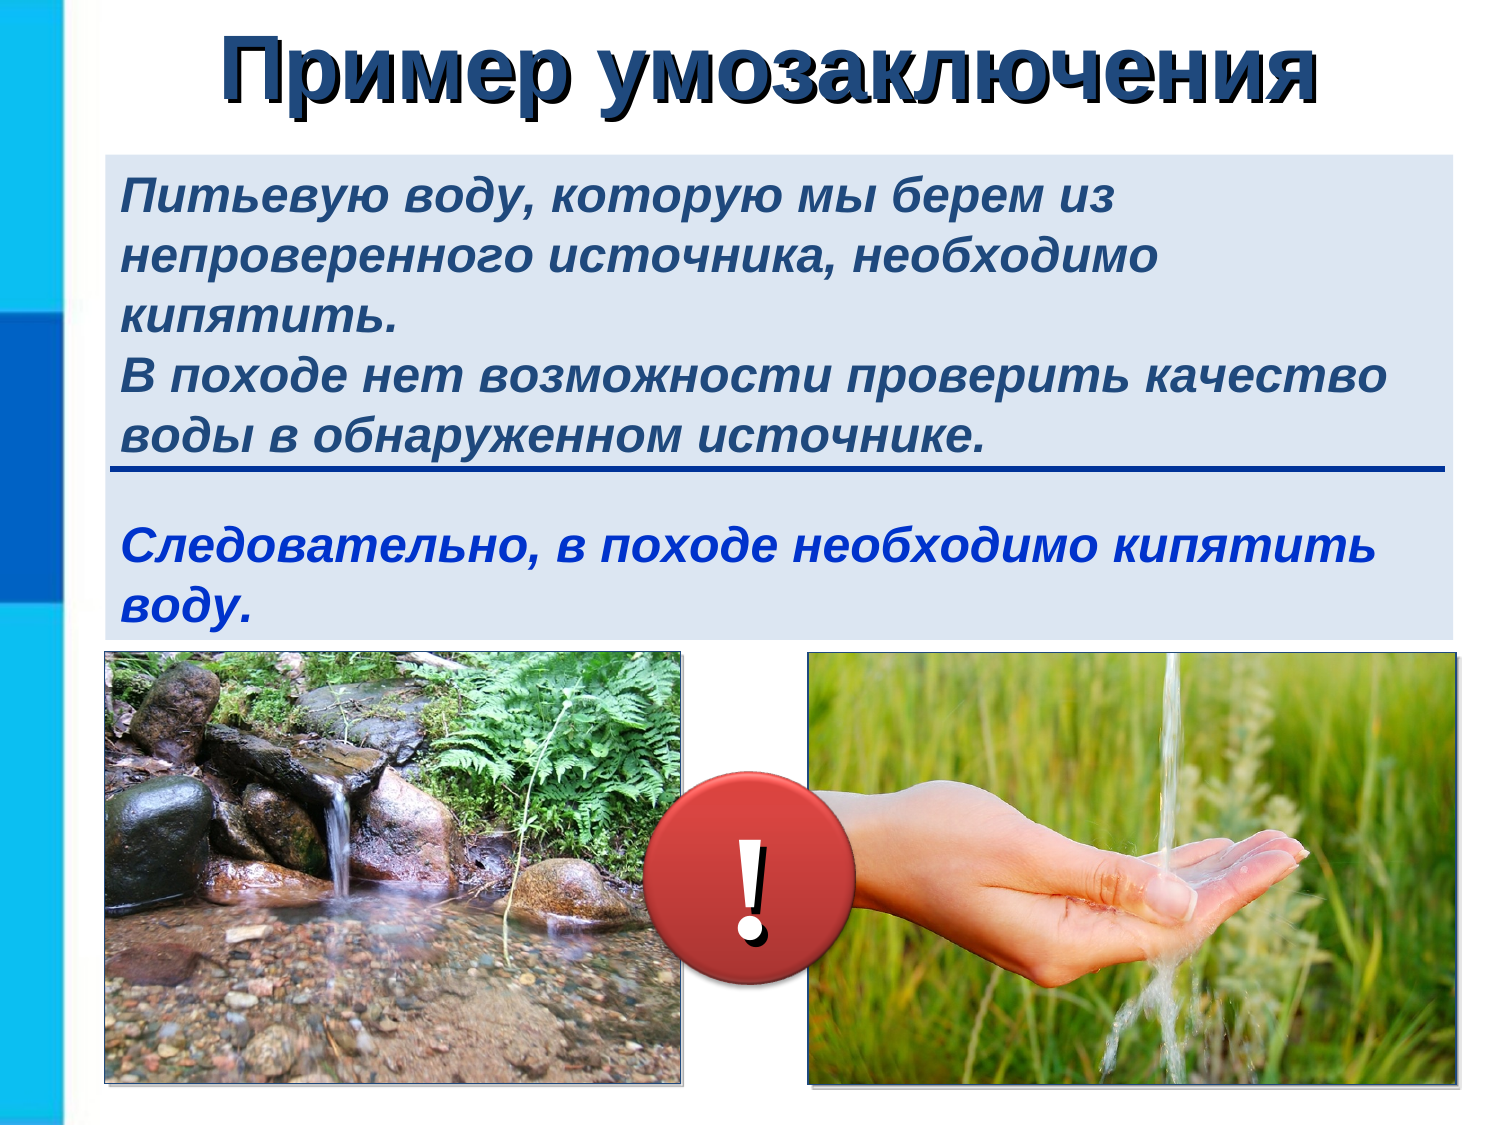

Пример умозаключения
Питьевую воду, которую мы берем из непроверенного источника, необходимо кипятить.
В походе нет возможности проверить качество воды в обнаруженном источнике.
Следовательно, в походе необходимо кипятить воду.
!